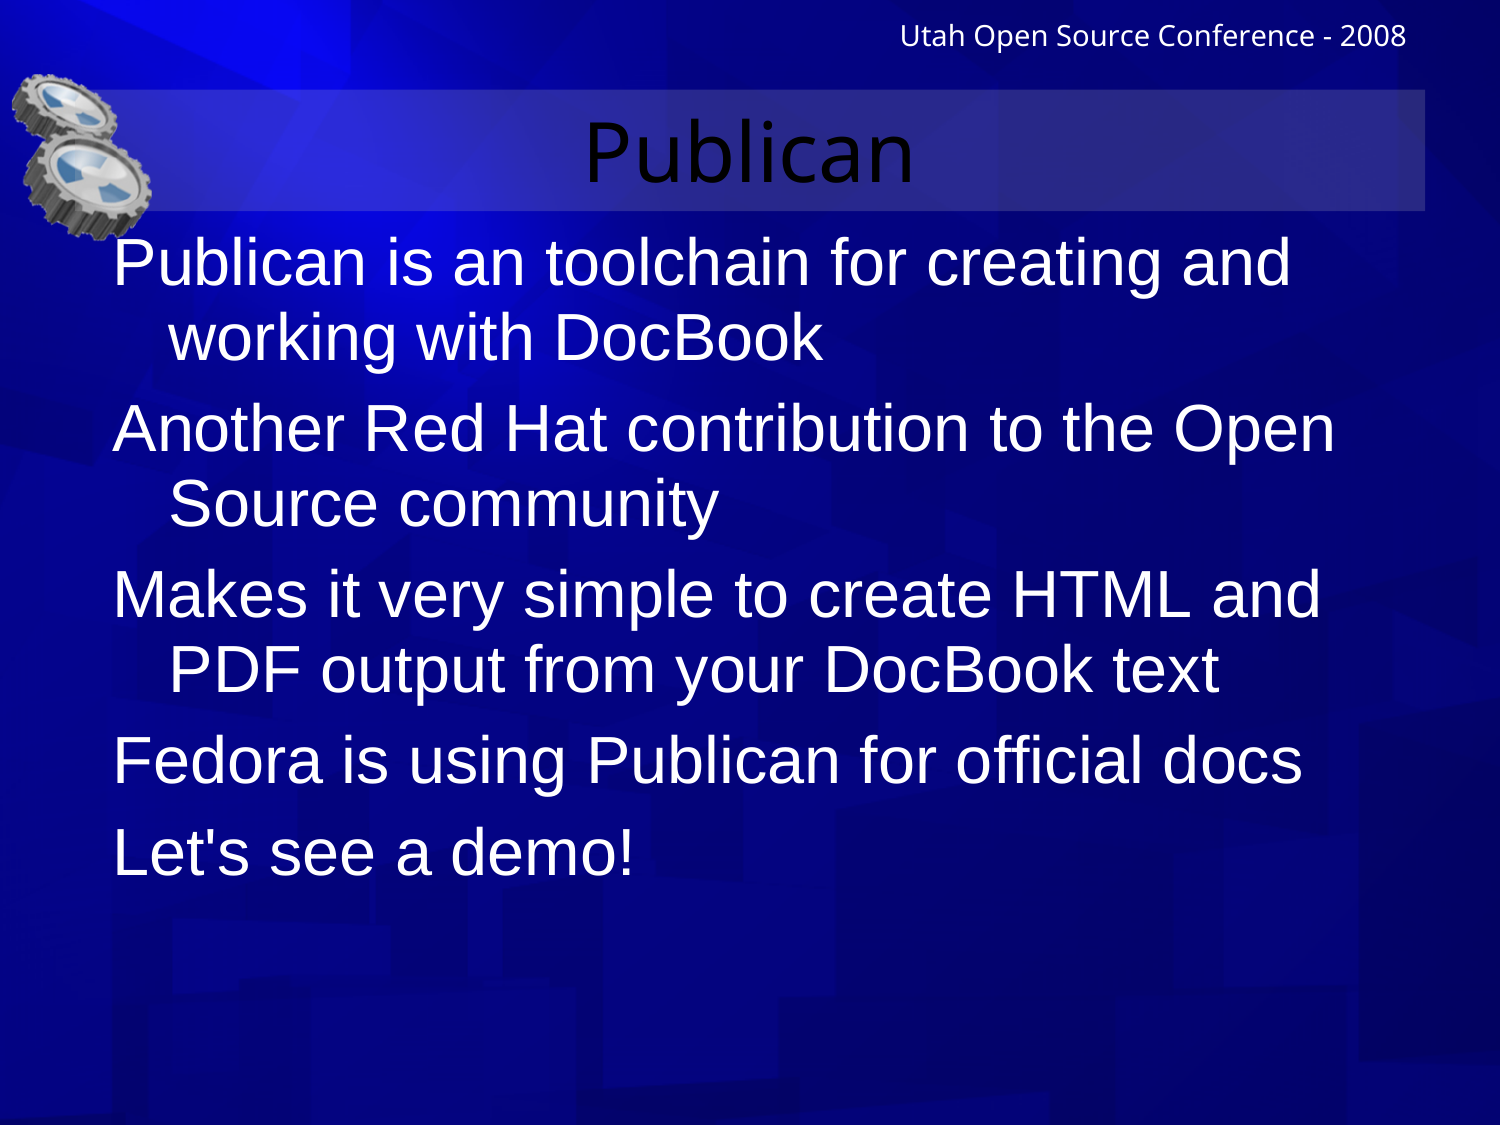

# Publican
Publican is an toolchain for creating and working with DocBook
Another Red Hat contribution to the Open Source community
Makes it very simple to create HTML and PDF output from your DocBook text
Fedora is using Publican for official docs
Let's see a demo!